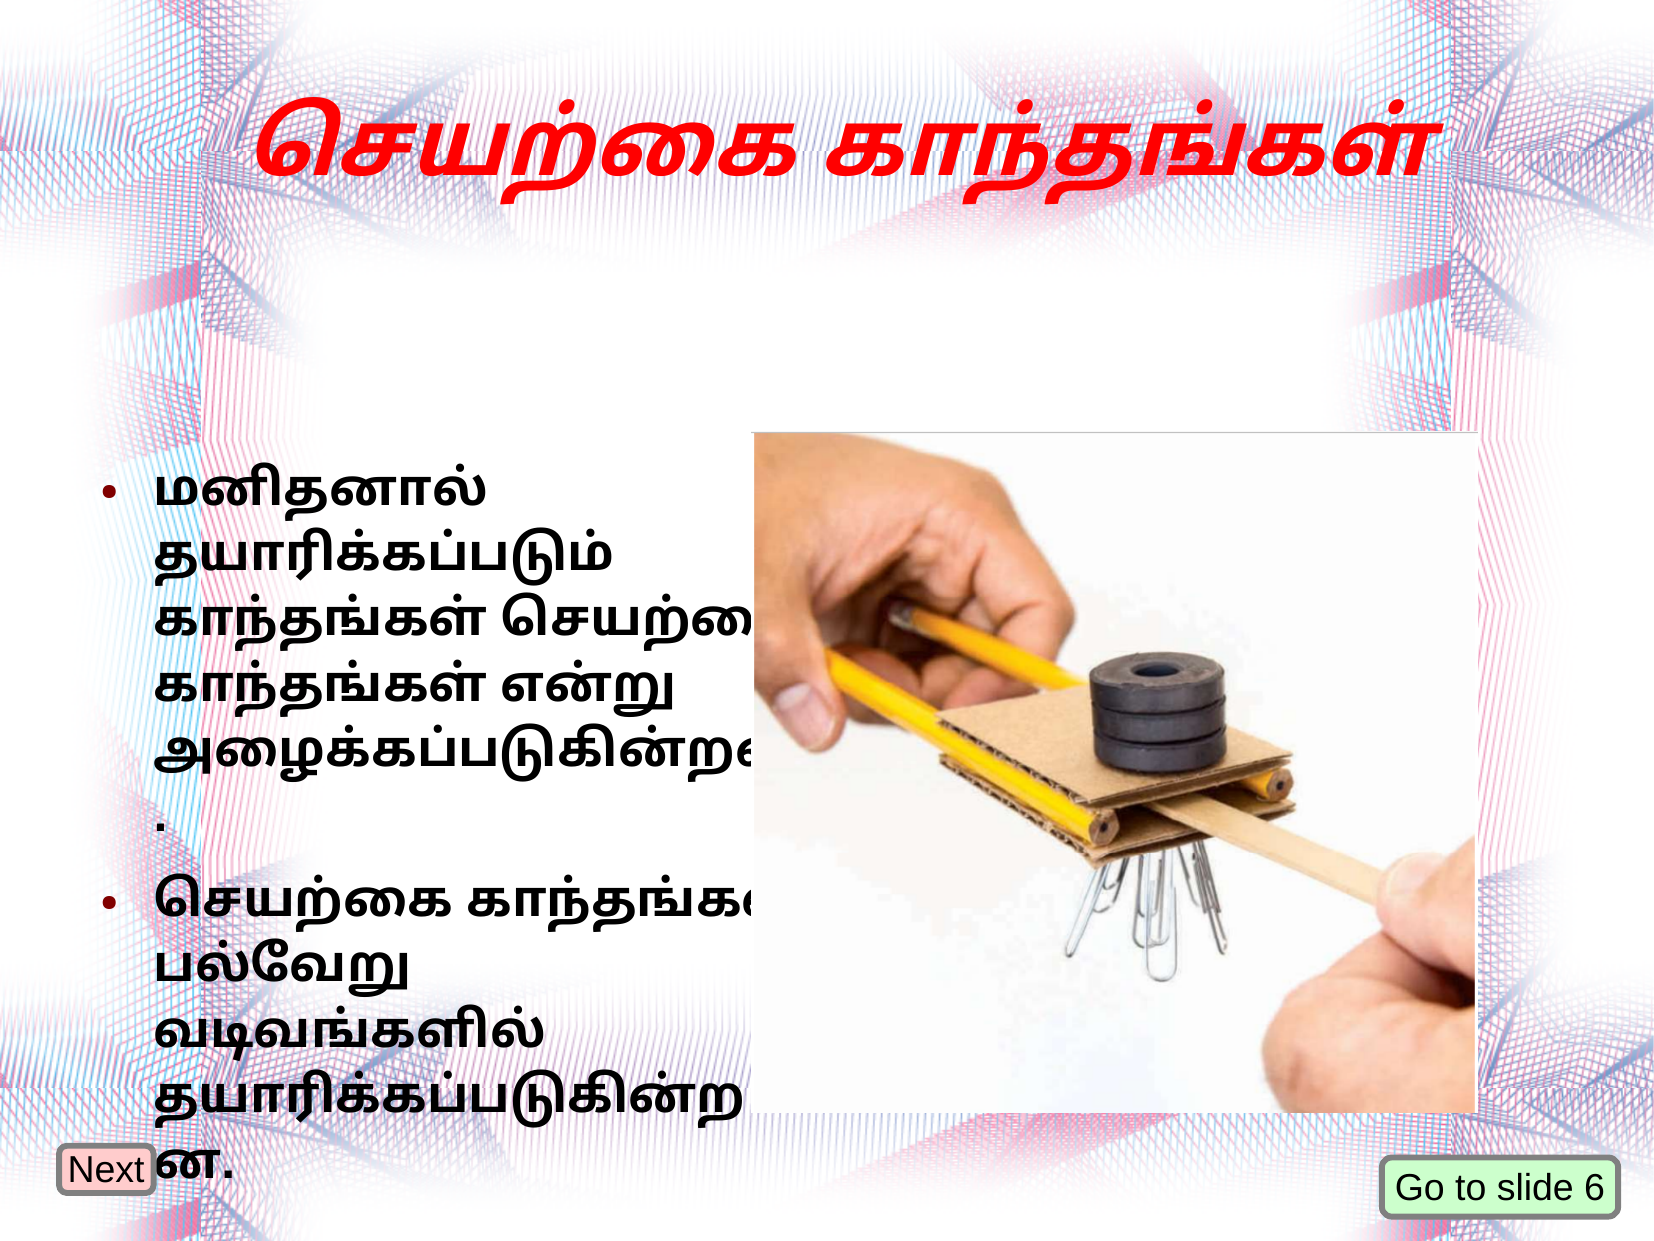

# செயற்கை காந்தங்கள்
மனிதனால் தயாரிக்கப்படும் காந்தங்கள் செயற்கை காந்தங்கள் என்று அழைக்கப்படுகின்றன.
செயற்கை காந்தங்கள் பல்வேறு வடிவங்களில் தயாரிக்கப்படுகின்றன.
Next
Go to slide 6